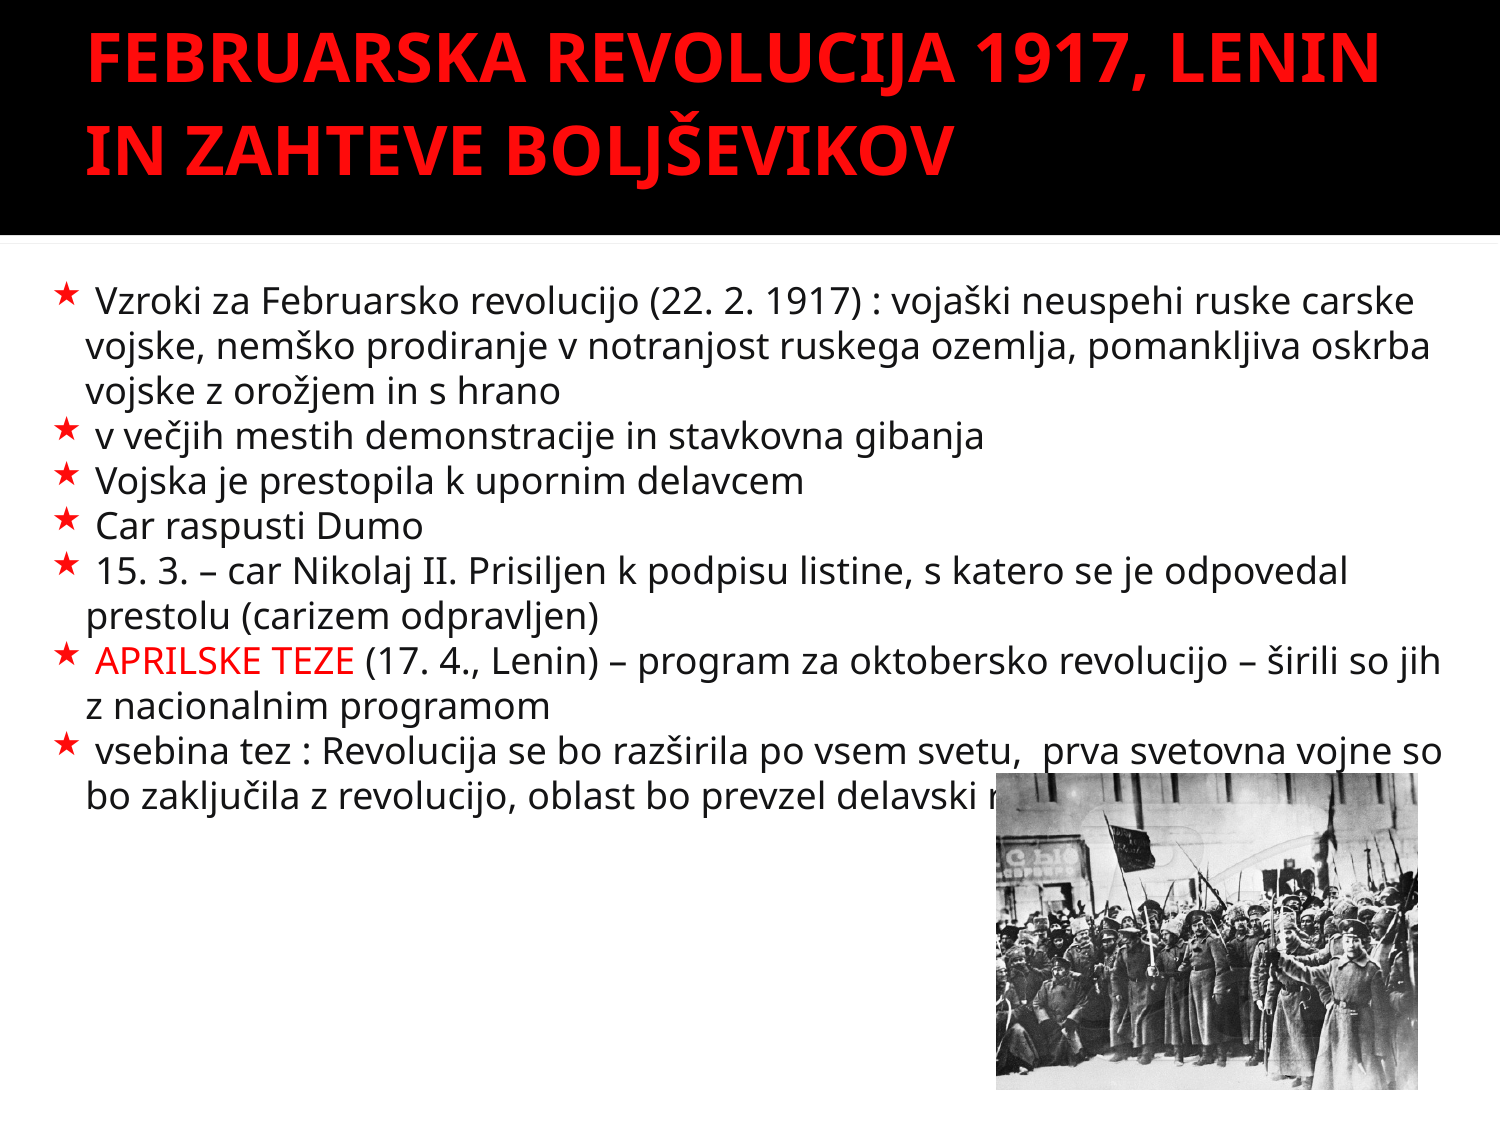

# FEBRUARSKA REVOLUCIJA 1917, LENIN IN ZAHTEVE BOLJŠEVIKOV
 Vzroki za Februarsko revolucijo (22. 2. 1917) : vojaški neuspehi ruske carske vojske, nemško prodiranje v notranjost ruskega ozemlja, pomankljiva oskrba vojske z orožjem in s hrano
 v večjih mestih demonstracije in stavkovna gibanja
 Vojska je prestopila k upornim delavcem
 Car raspusti Dumo
 15. 3. – car Nikolaj II. Prisiljen k podpisu listine, s katero se je odpovedal prestolu (carizem odpravljen)
 APRILSKE TEZE (17. 4., Lenin) – program za oktobersko revolucijo – širili so jih z nacionalnim programom
 vsebina tez : Revolucija se bo razširila po vsem svetu, prva svetovna vojne so bo zaključila z revolucijo, oblast bo prevzel delavski razred